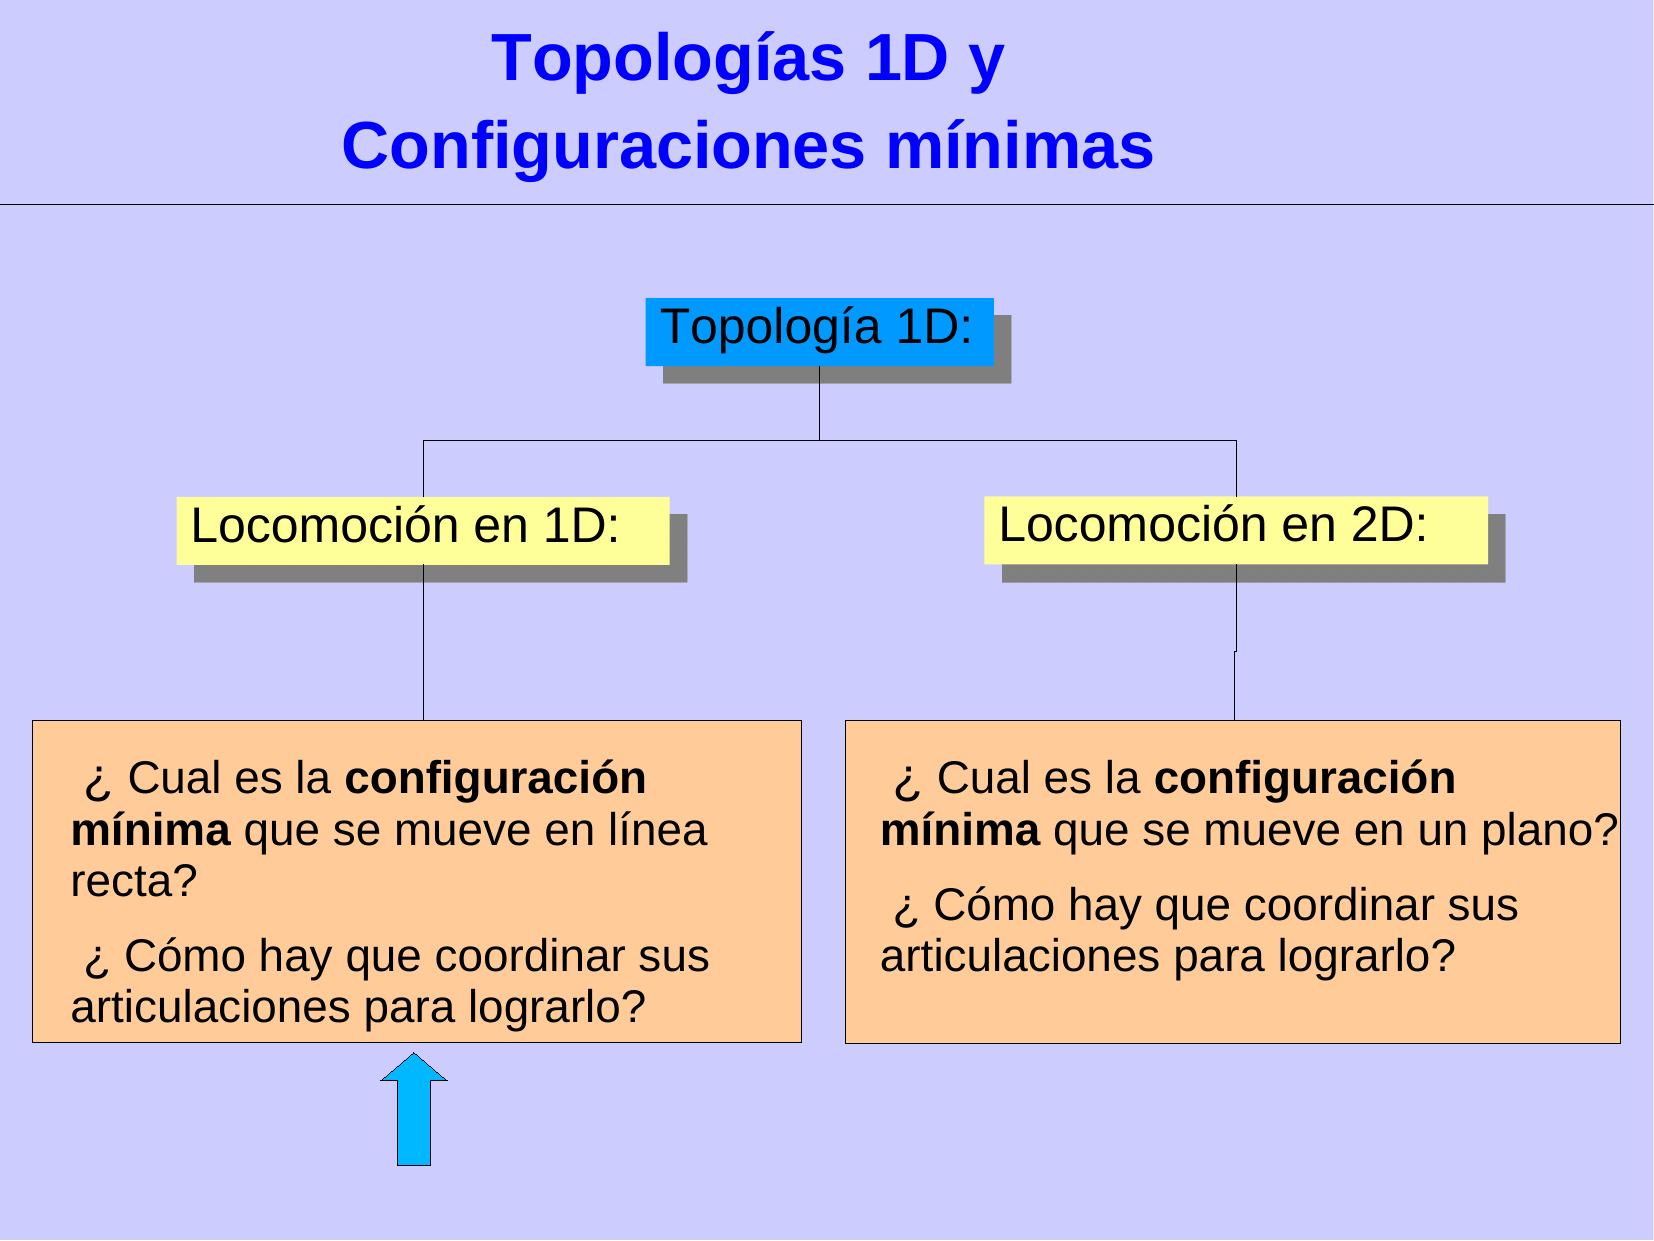

# Topologías 1D y Configuraciones mínimas
 Topología 1D:
 Locomoción en 2D:
 Locomoción en 1D:
 ¿ Cual es la configuración mínima que se mueve en línea recta?
 ¿ Cómo hay que coordinar sus articulaciones para lograrlo?
 ¿ Cual es la configuración mínima que se mueve en un plano?
 ¿ Cómo hay que coordinar sus articulaciones para lograrlo?